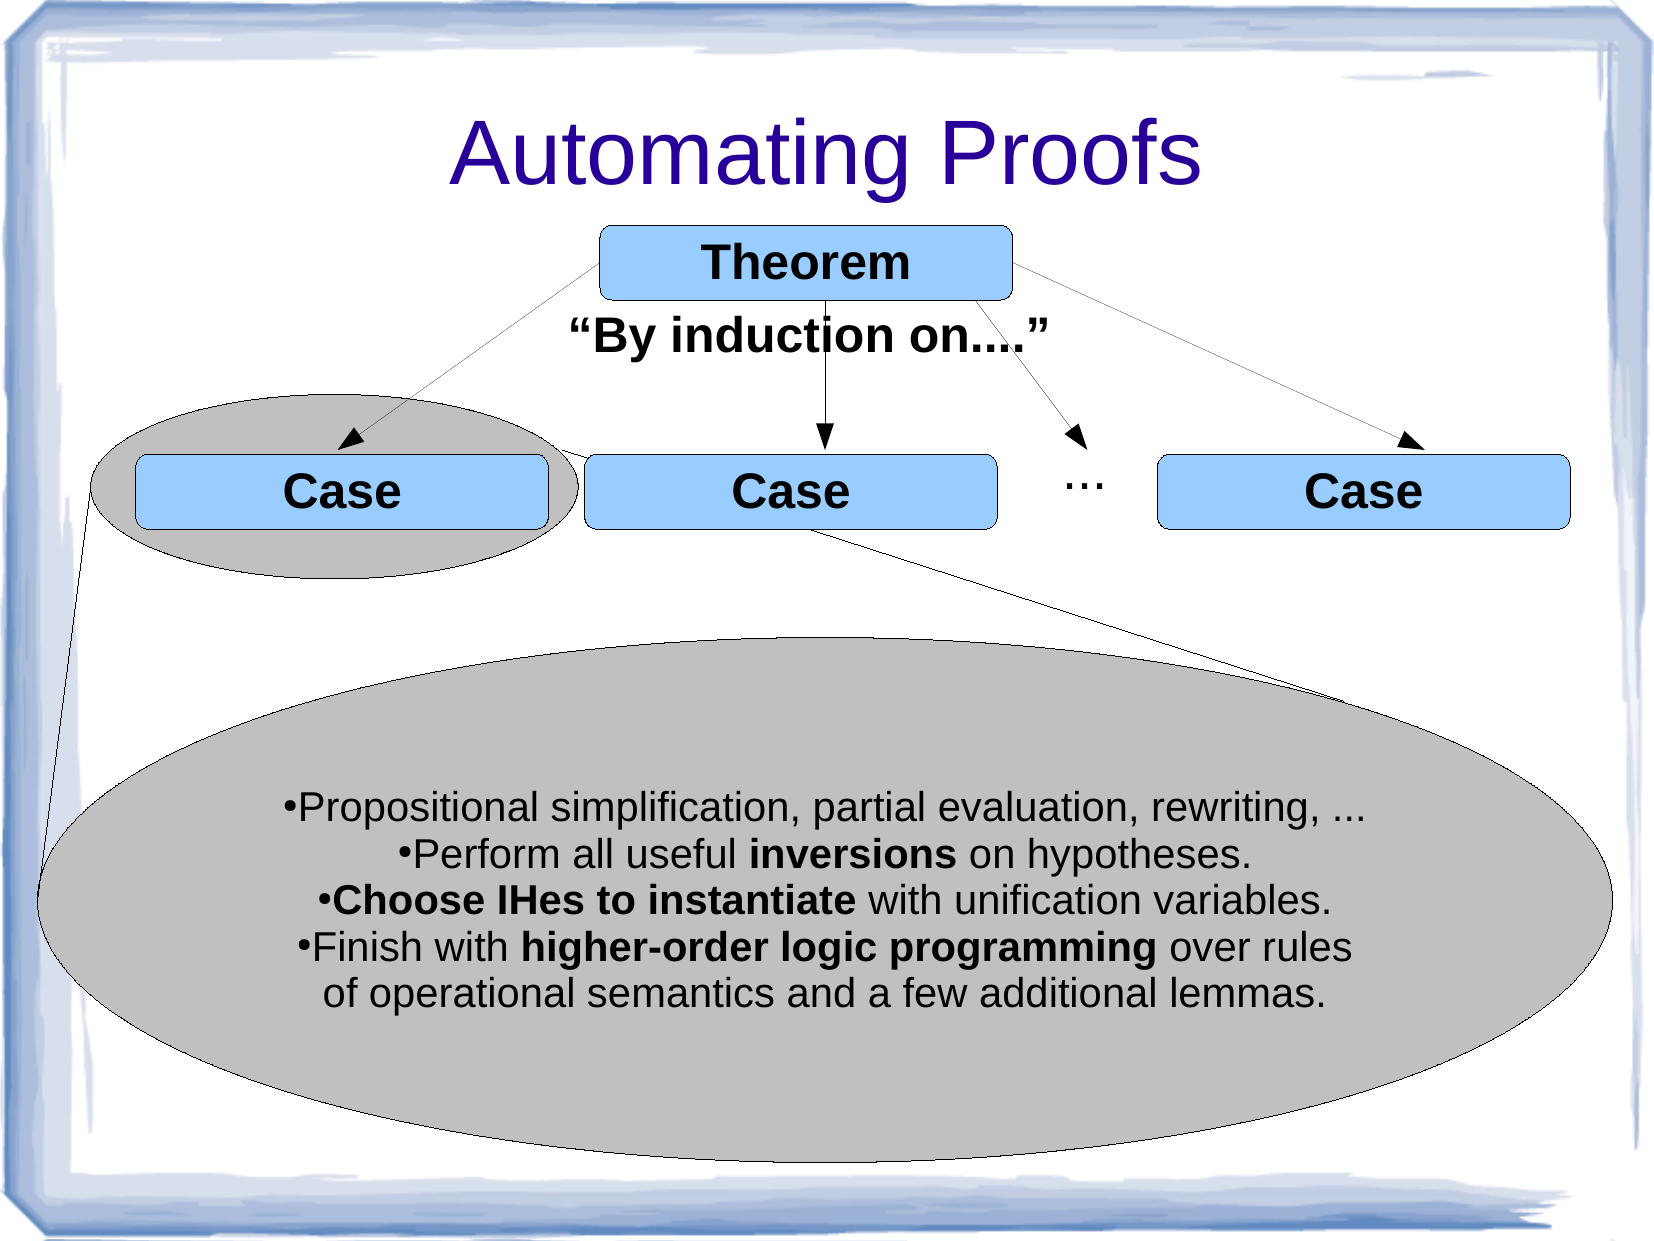

# Automating Proofs
Theorem
“By induction on....”
...
Case
Case
Case
Propositional simplification, partial evaluation, rewriting, ...
Perform all useful inversions on hypotheses.
Choose IHes to instantiate with unification variables.
Finish with higher-order logic programming over rules of operational semantics and a few additional lemmas.